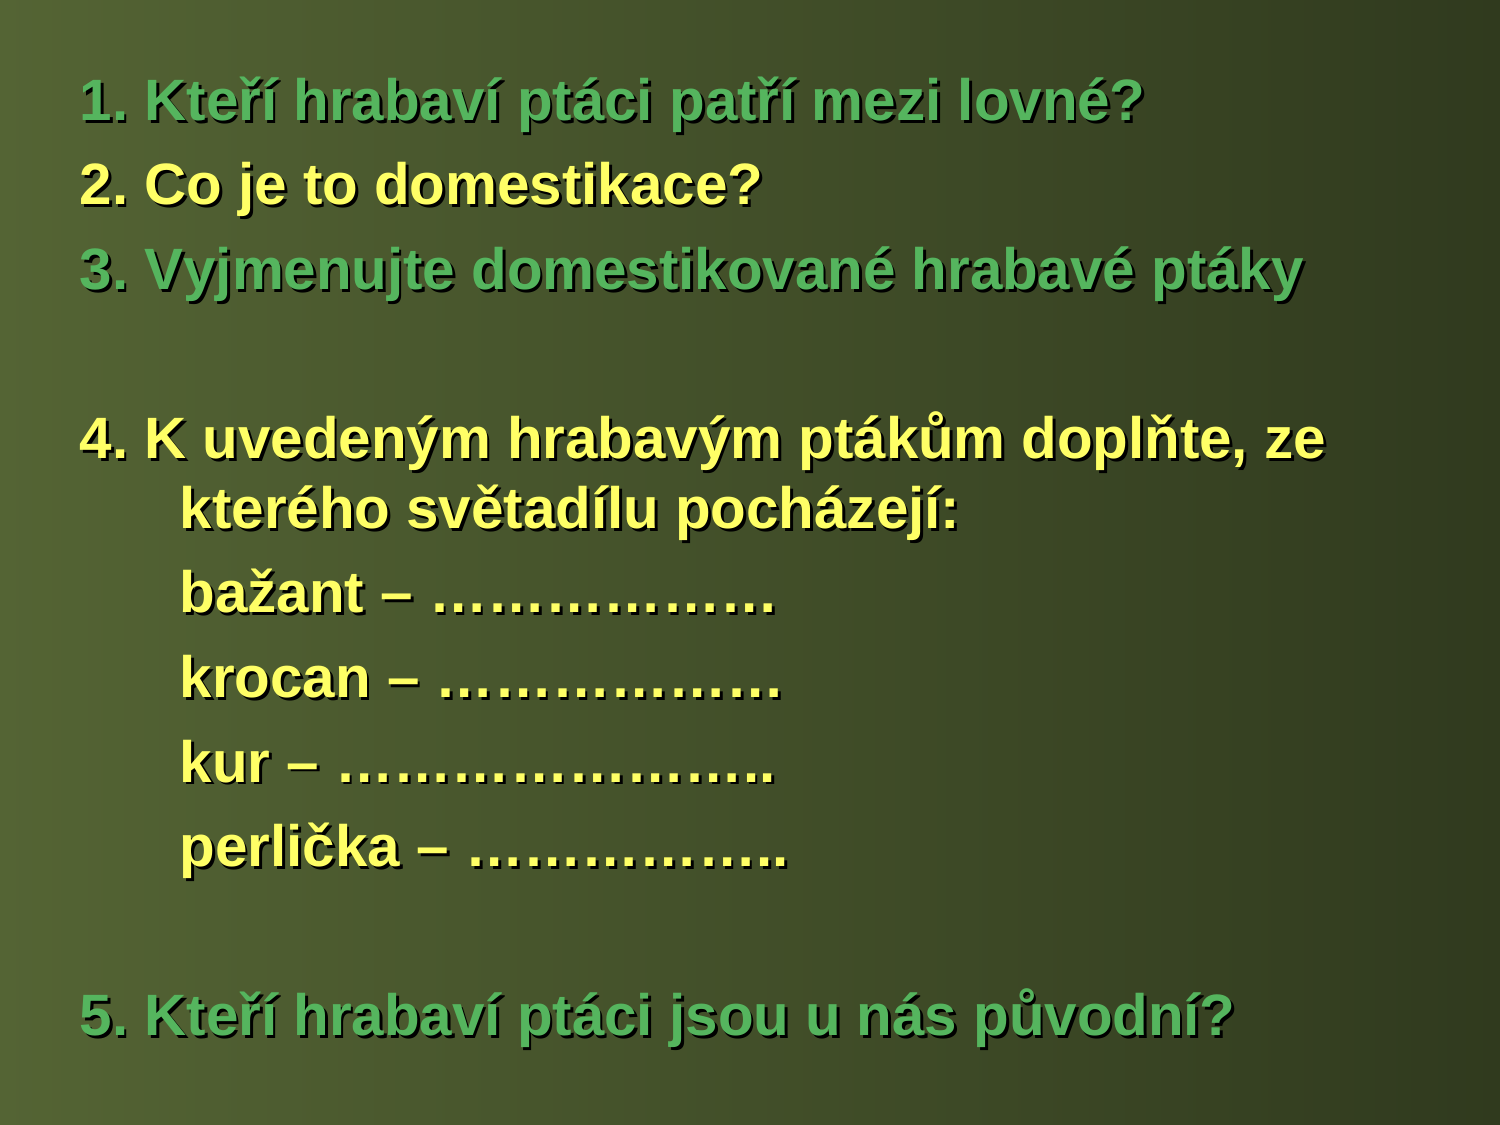

# 1. Kteří hrabaví ptáci patří mezi lovné?
2. Co je to domestikace?
3. Vyjmenujte domestikované hrabavé ptáky
4. K uvedeným hrabavým ptákům doplňte, ze kterého světadílu pocházejí:
	bažant – ………………
	krocan – ………………
	kur – …………………..
	perlička – ……………..
5. Kteří hrabaví ptáci jsou u nás původní?